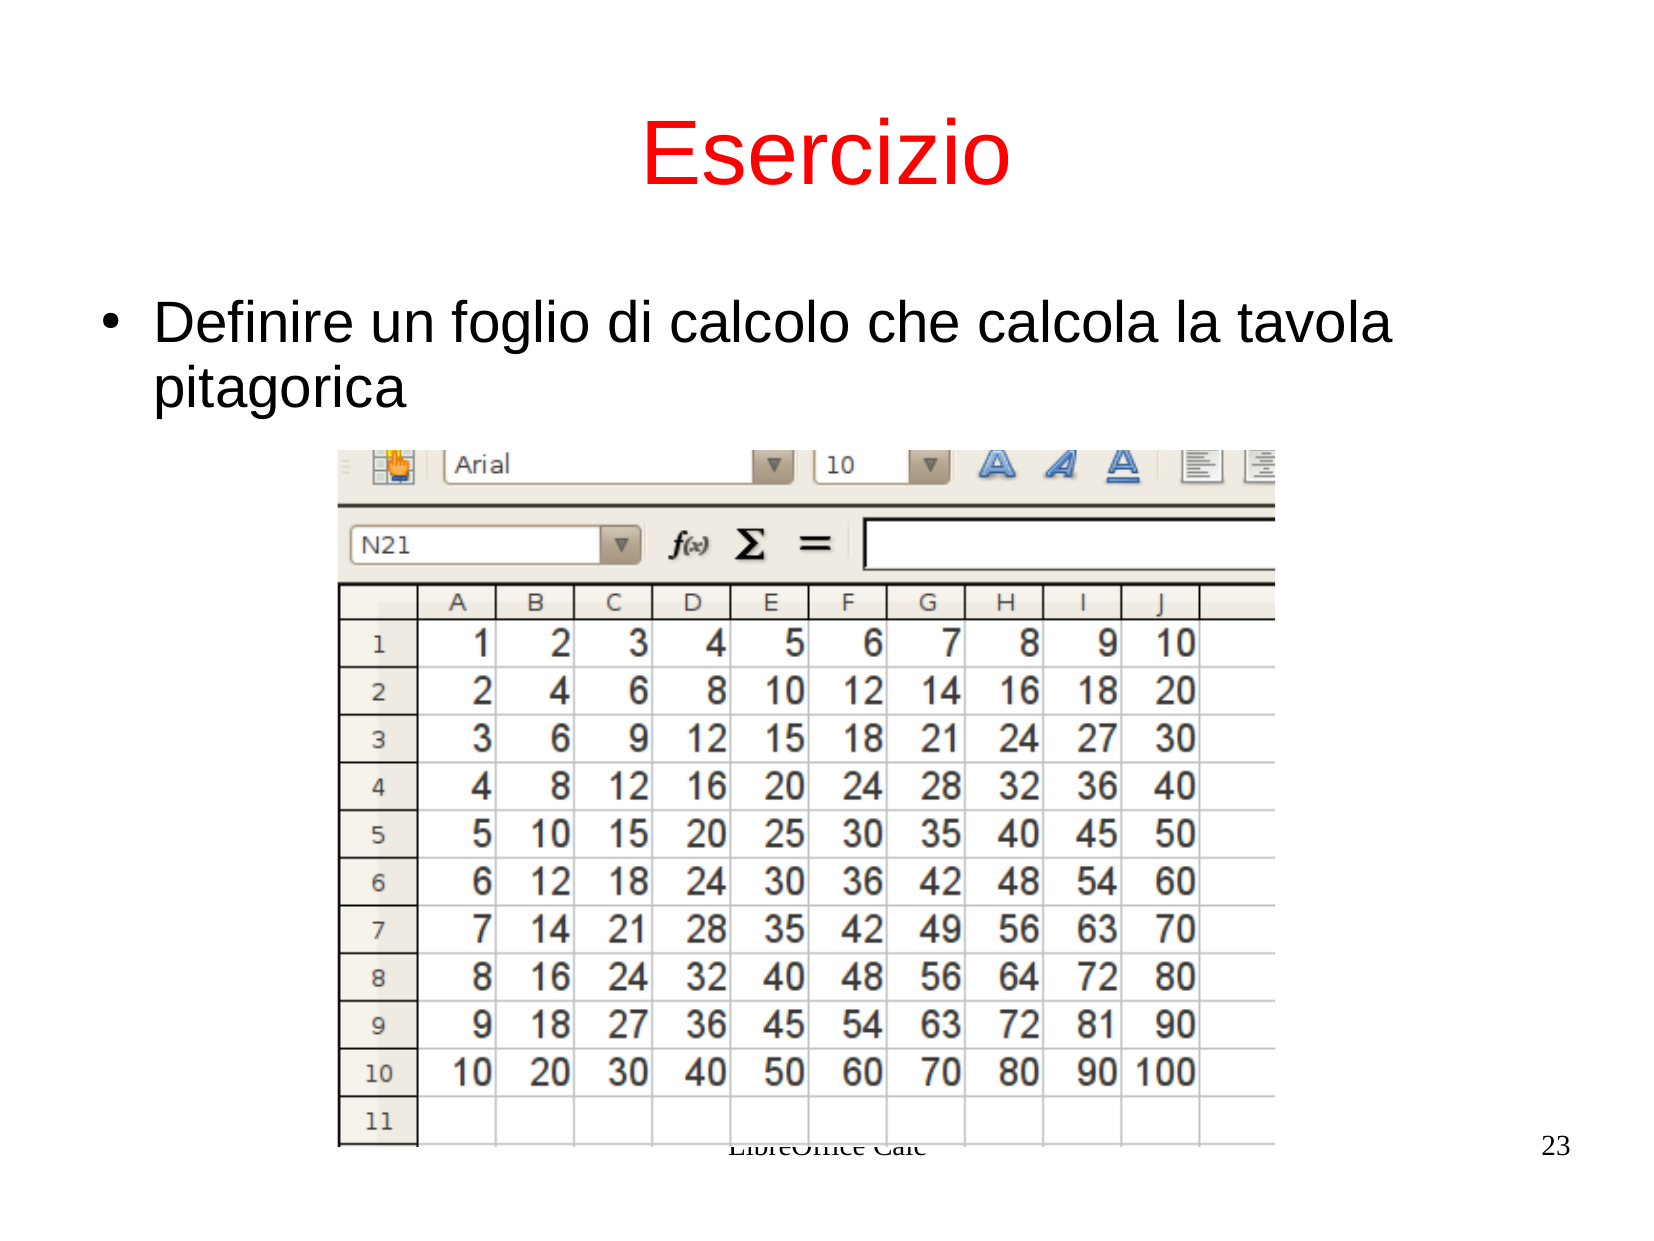

# Esercizio
Definire un foglio di calcolo che calcola la tavola pitagorica
LibreOffice Calc
23